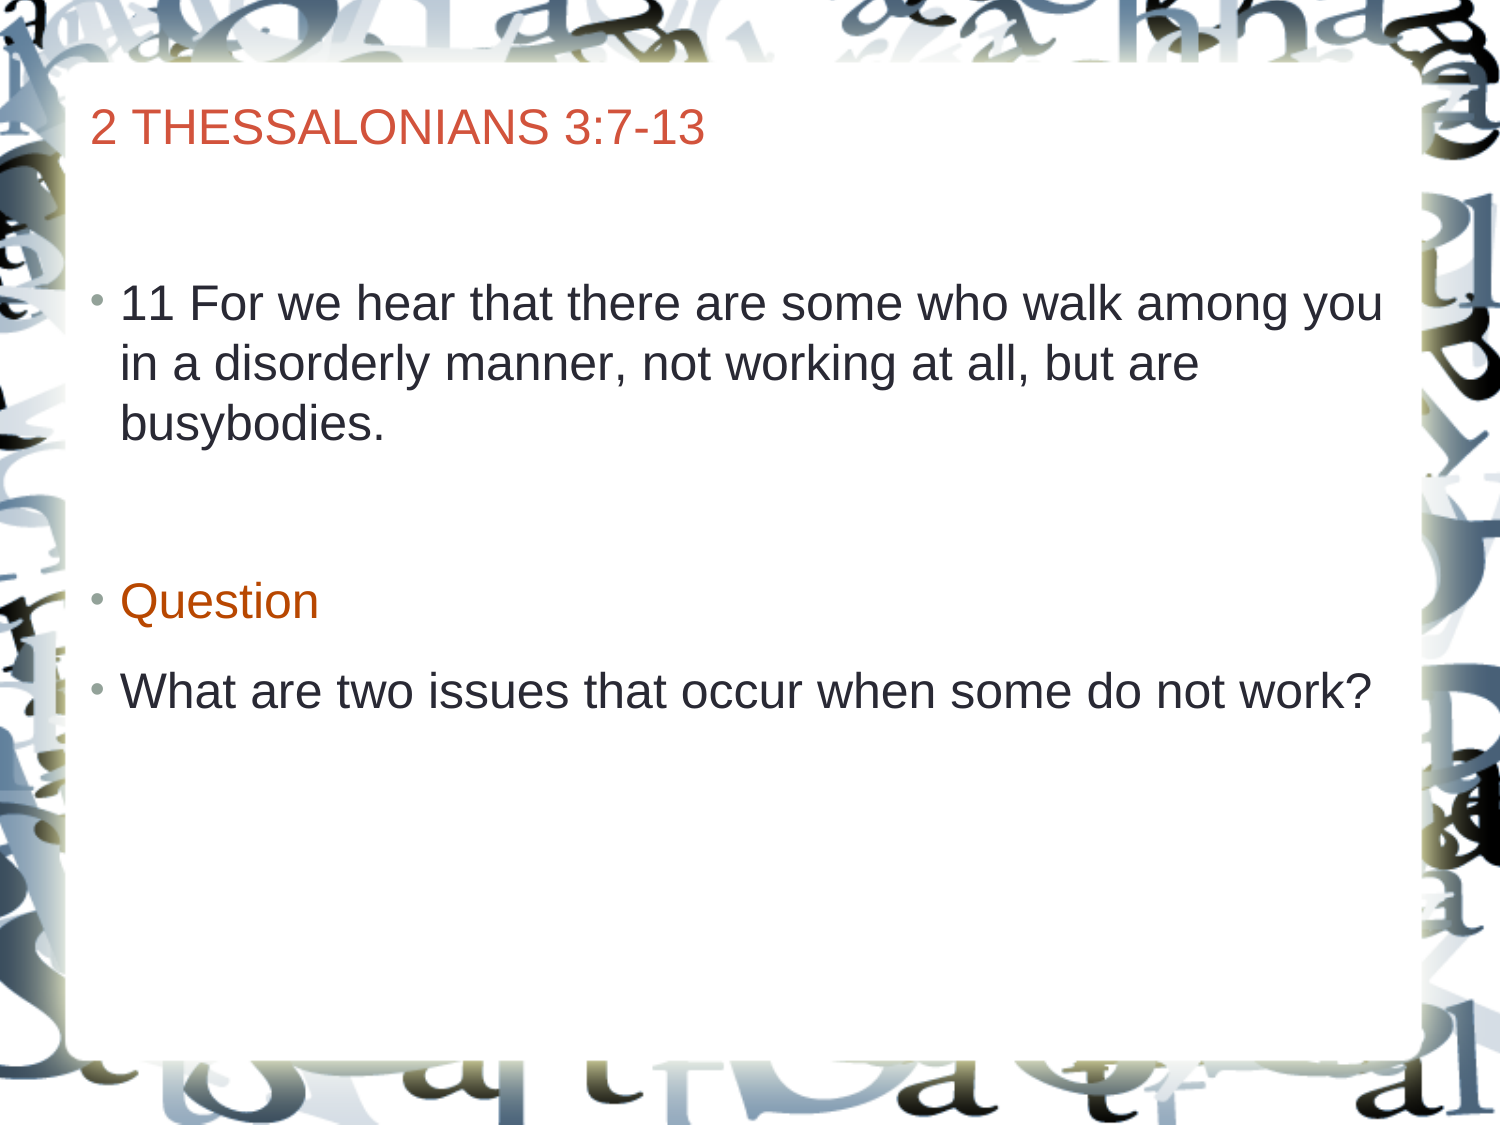

# 2 THESSALONIANS 3:7-13
11 For we hear that there are some who walk among you in a disorderly manner, not working at all, but are busybodies.
Question
What are two issues that occur when some do not work?